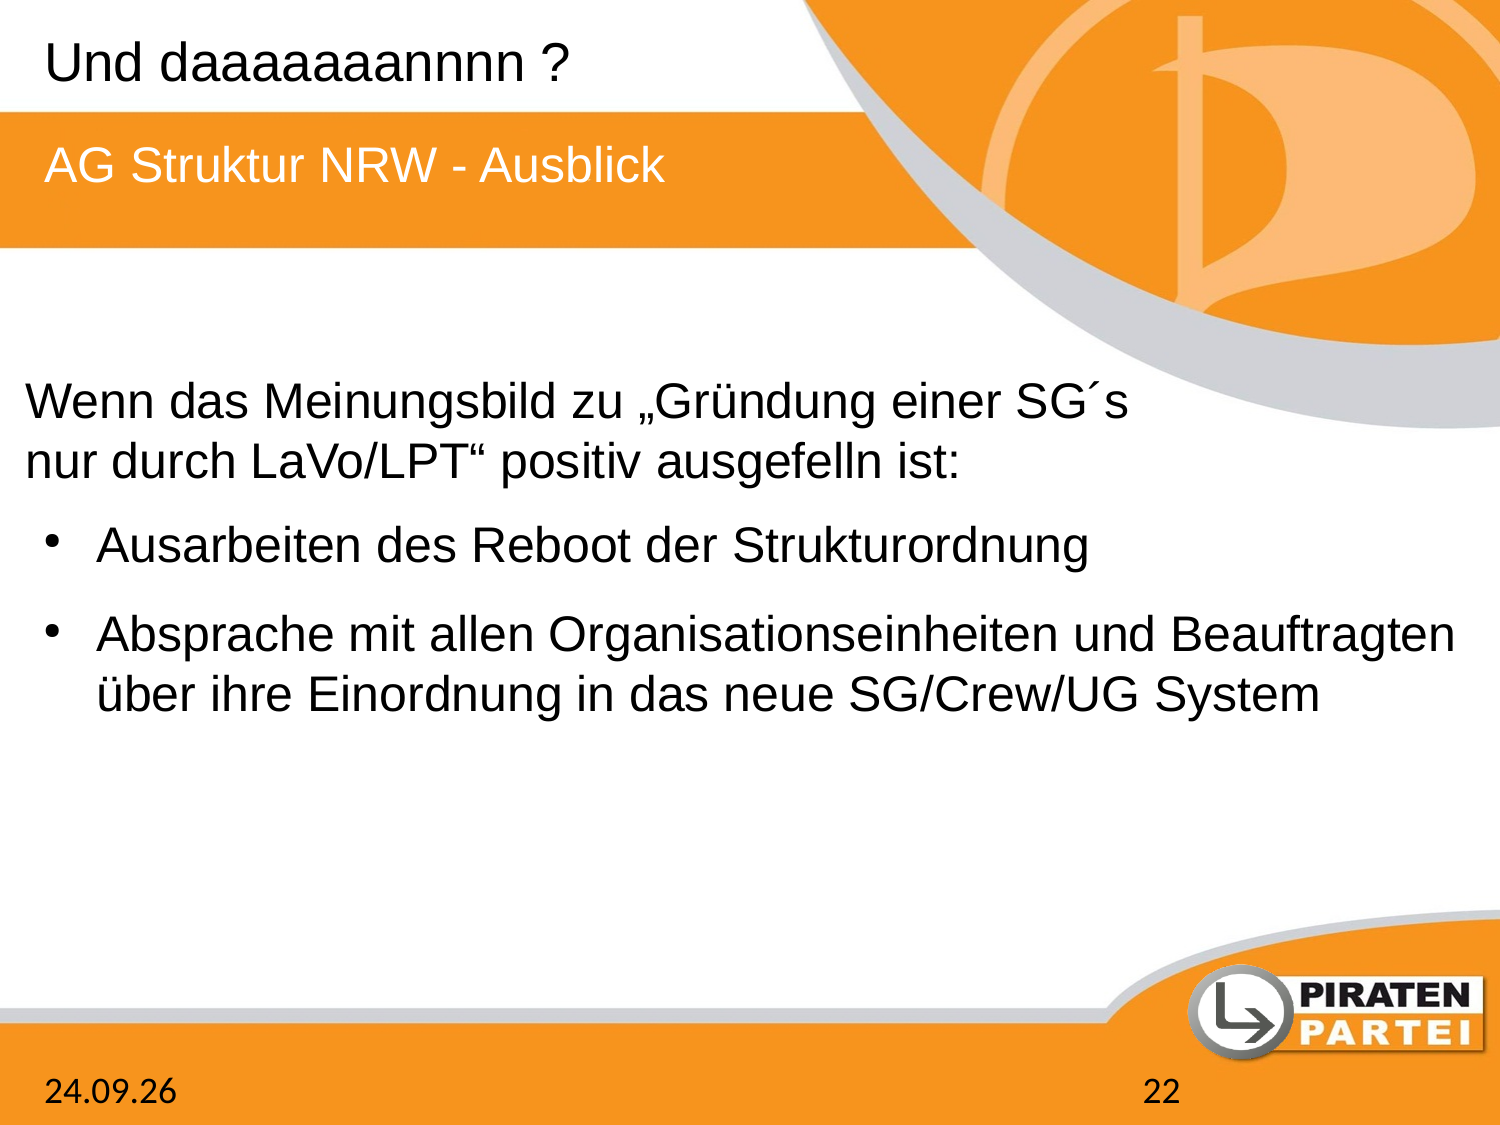

Und daaaaaaannnn ?
AG Struktur NRW - Ausblick
# Wenn das Meinungsbild zu „Gründung einer SG´s nur durch LaVo/LPT“ positiv ausgefelln ist:
Ausarbeiten des Reboot der Strukturordnung
Absprache mit allen Organisationseinheiten und Beauftragten über ihre Einordnung in das neue SG/Crew/UG System